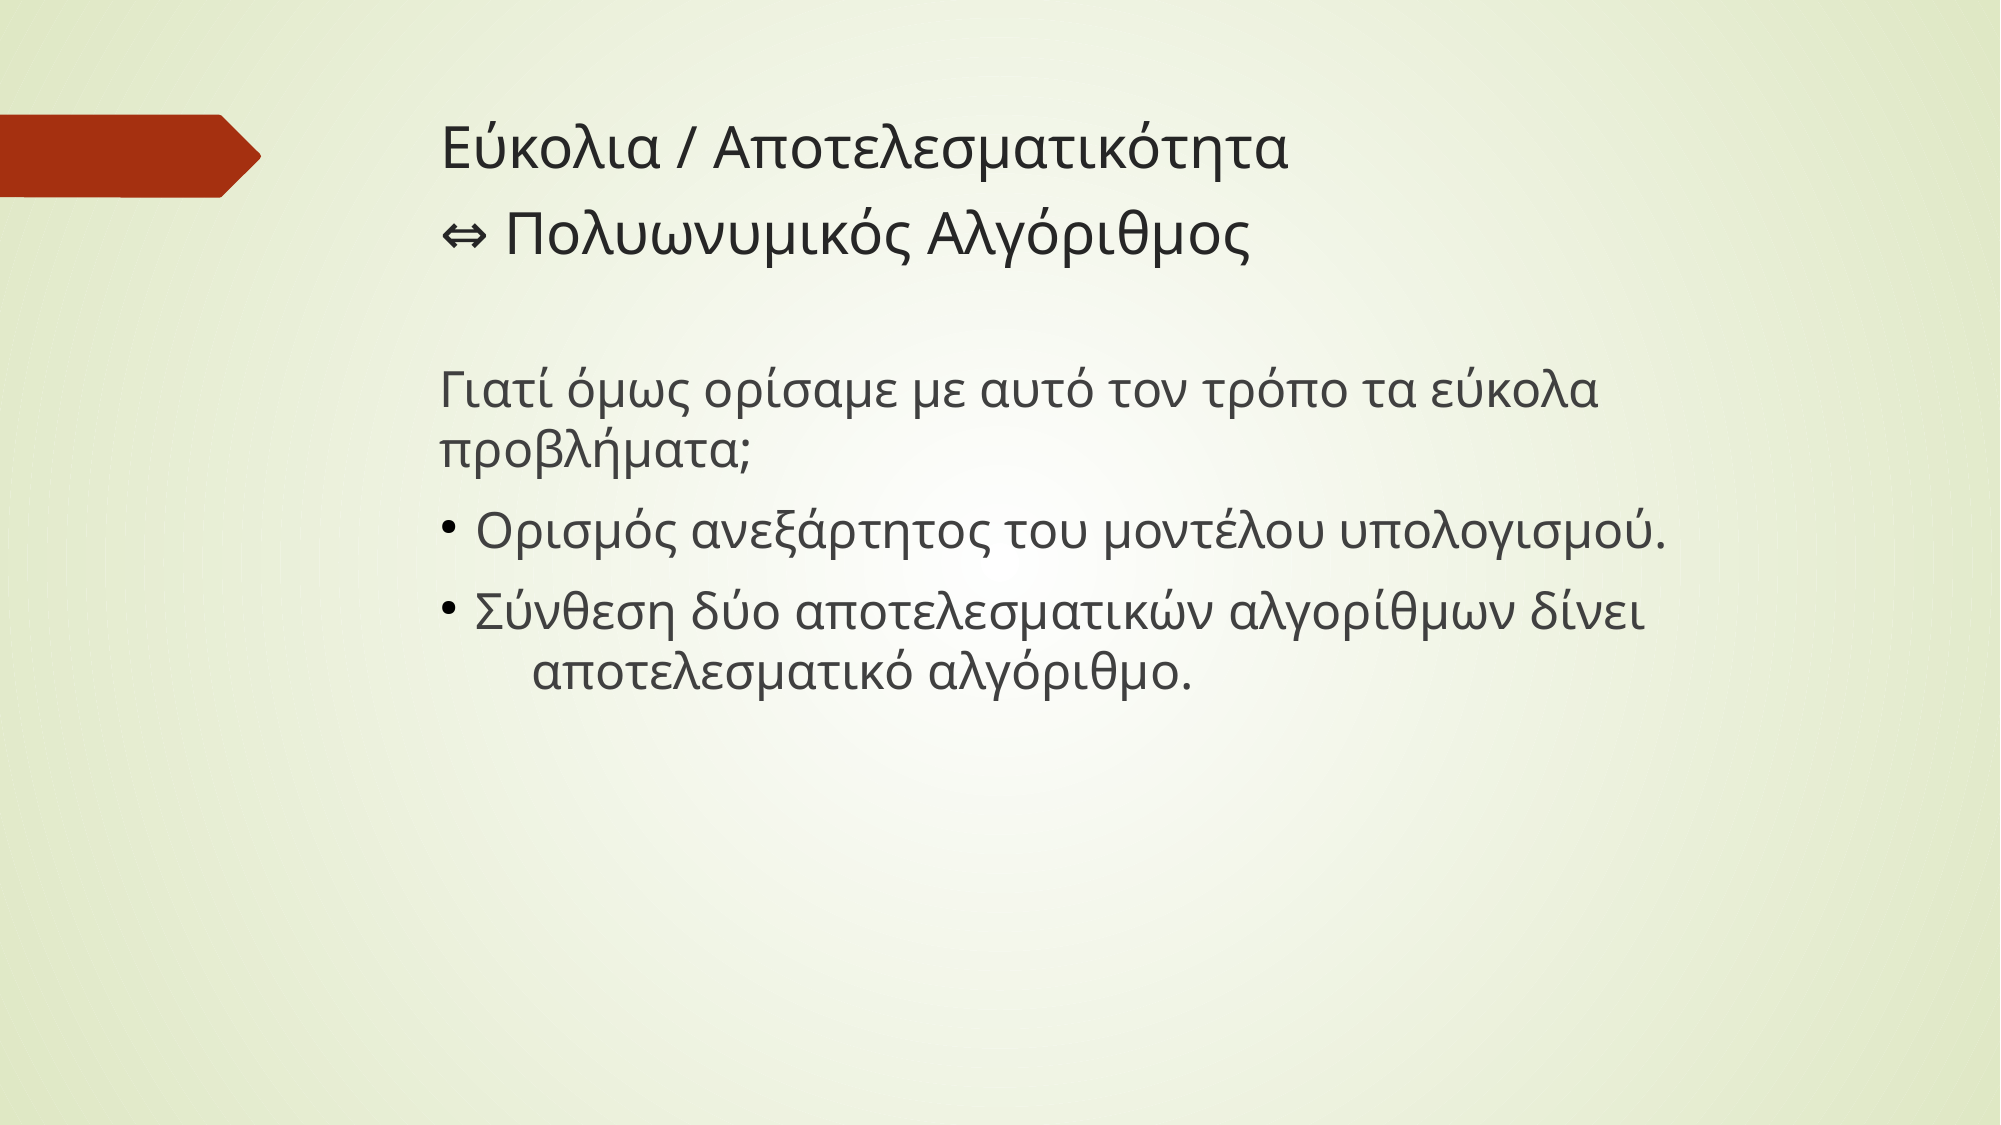

# Εύκολια / Αποτελεσματικότητα ⇔ Πολυωνυμικός Αλγόριθμος
Γιατί όμως ορίσαμε με αυτό τον τρόπο τα εύκολα προβλήματα;
Ορισμός ανεξάρτητος του μοντέλου υπολογισμού.
Σύνθεση δύο αποτελεσματικών αλγορίθμων δίνει
αποτελεσματικό αλγόριθμο.